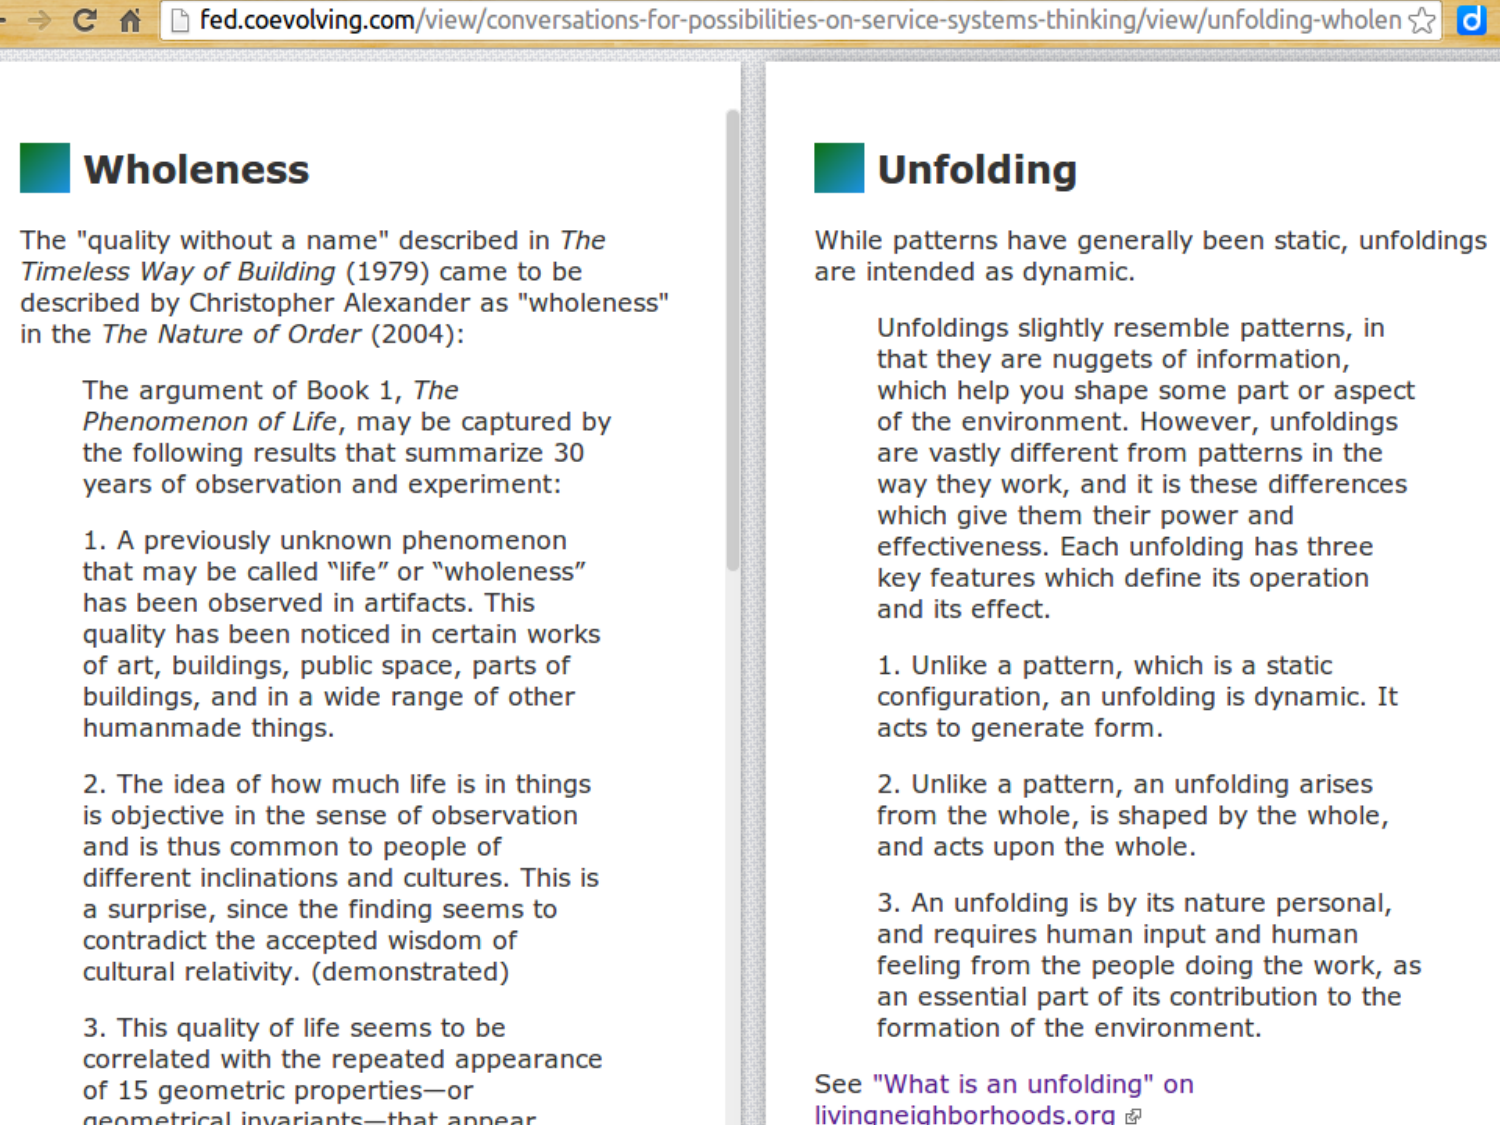

# Wholeness, Unfolding
An Invitation to Service Systems Thinking
October 2014
68